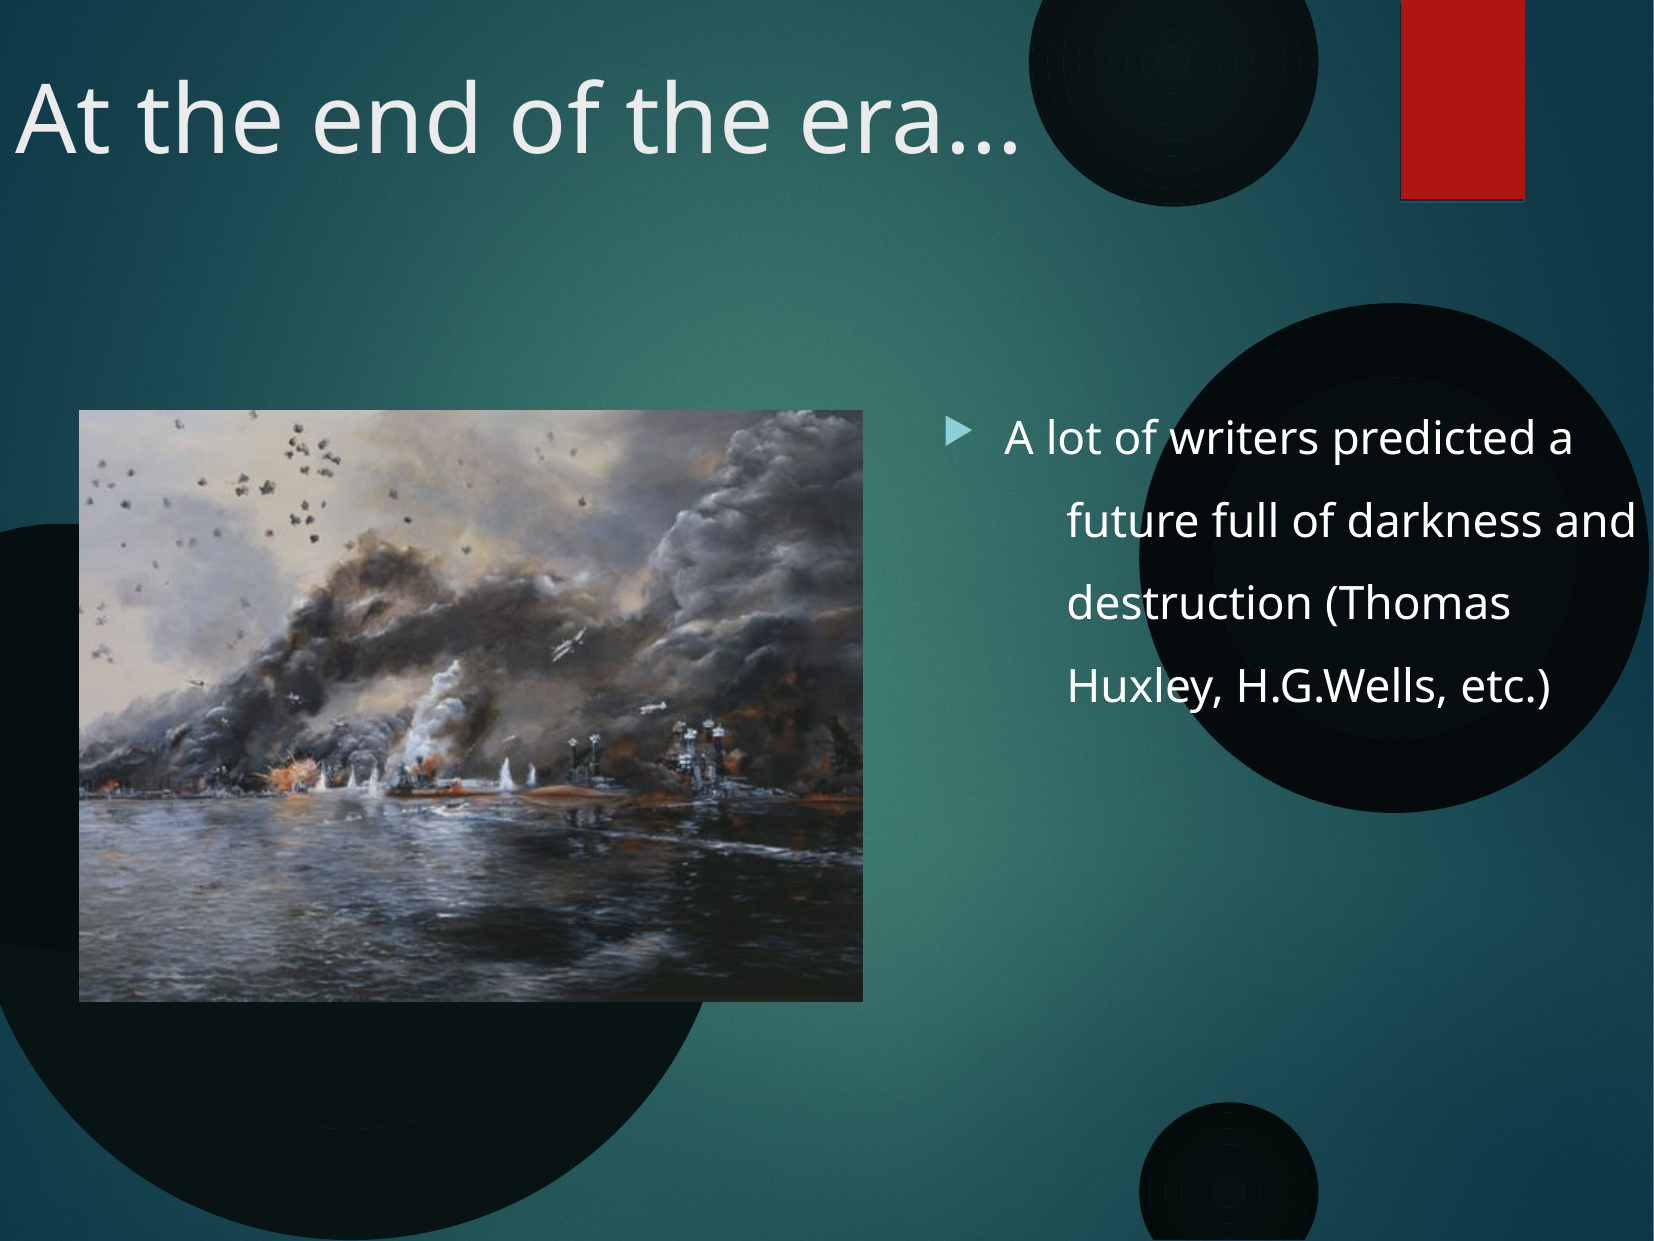

# At the end of the era...
A lot of writers predicted a future full of darkness and destruction (Thomas Huxley, H.G.Wells, etc.)